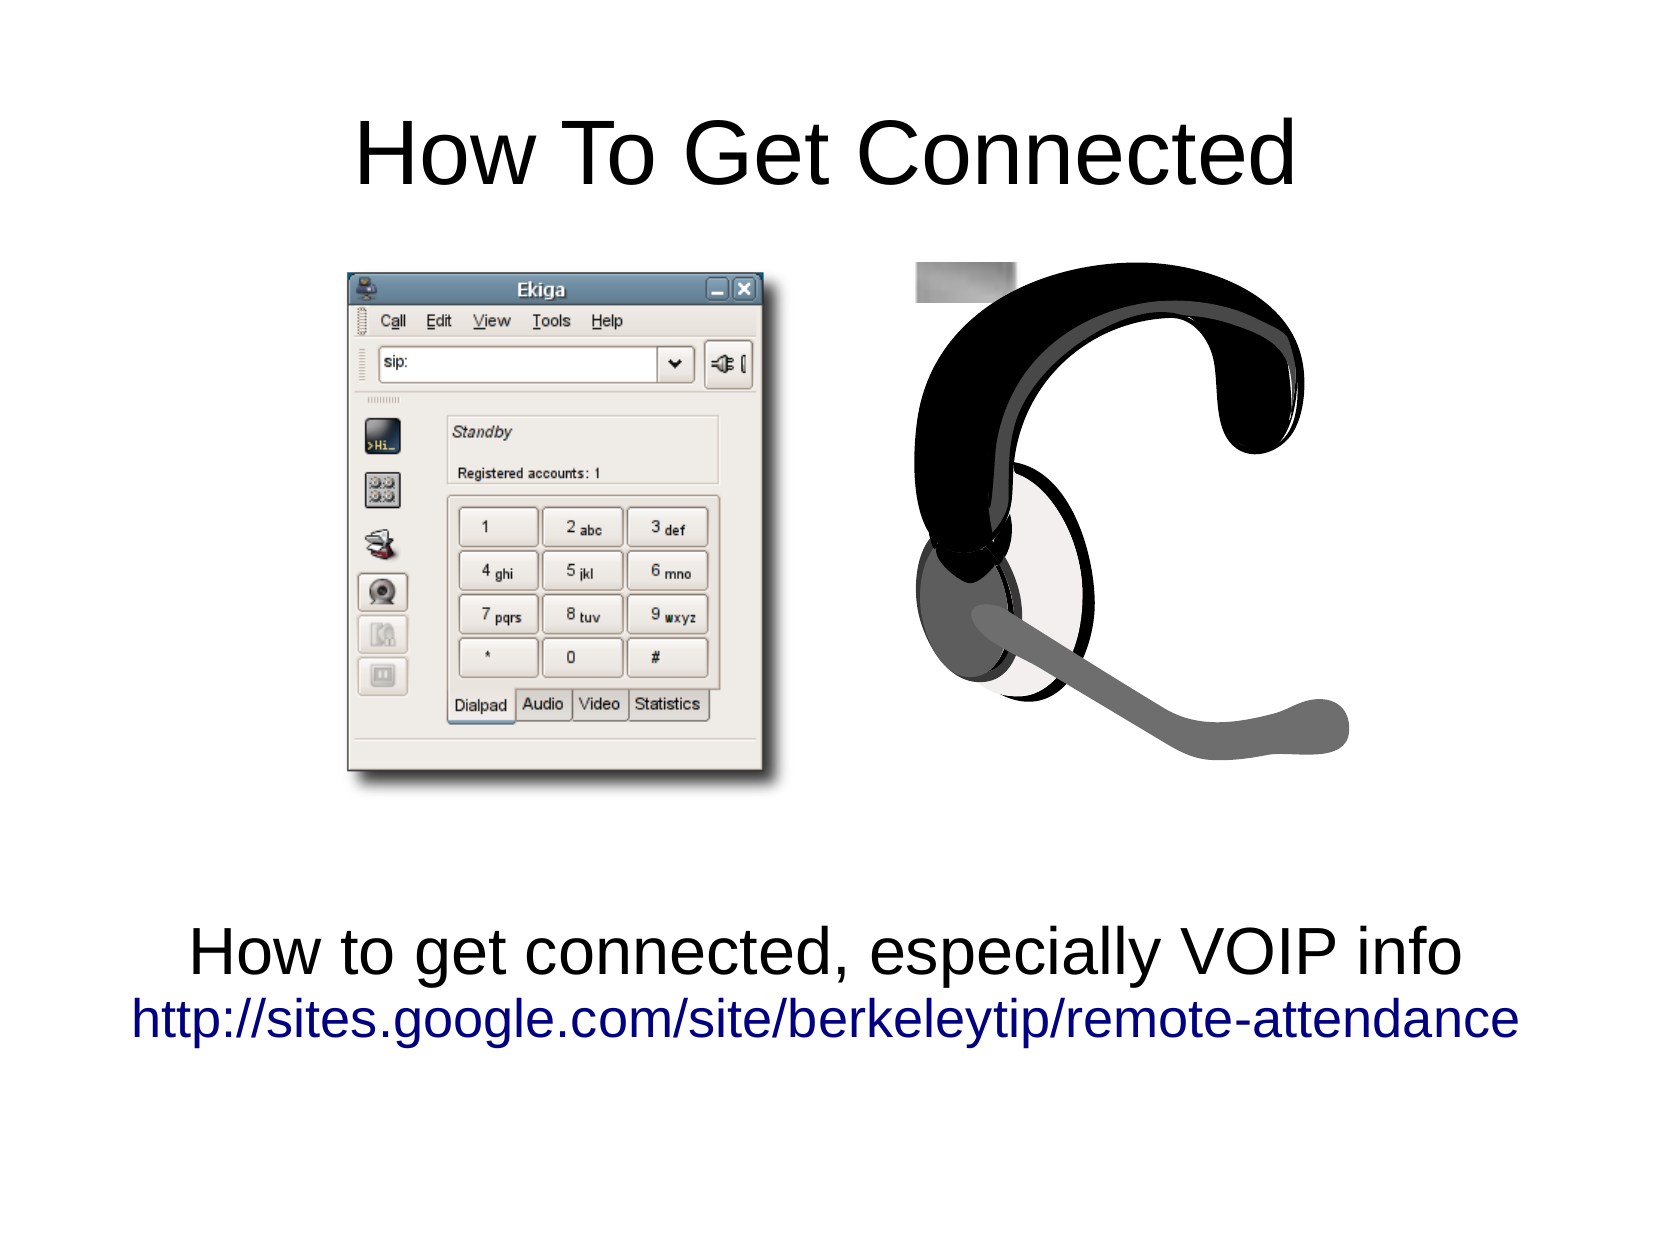

# How To Get Connected
How to get connected, especially VOIP info
http://sites.google.com/site/berkeleytip/remote-attendance